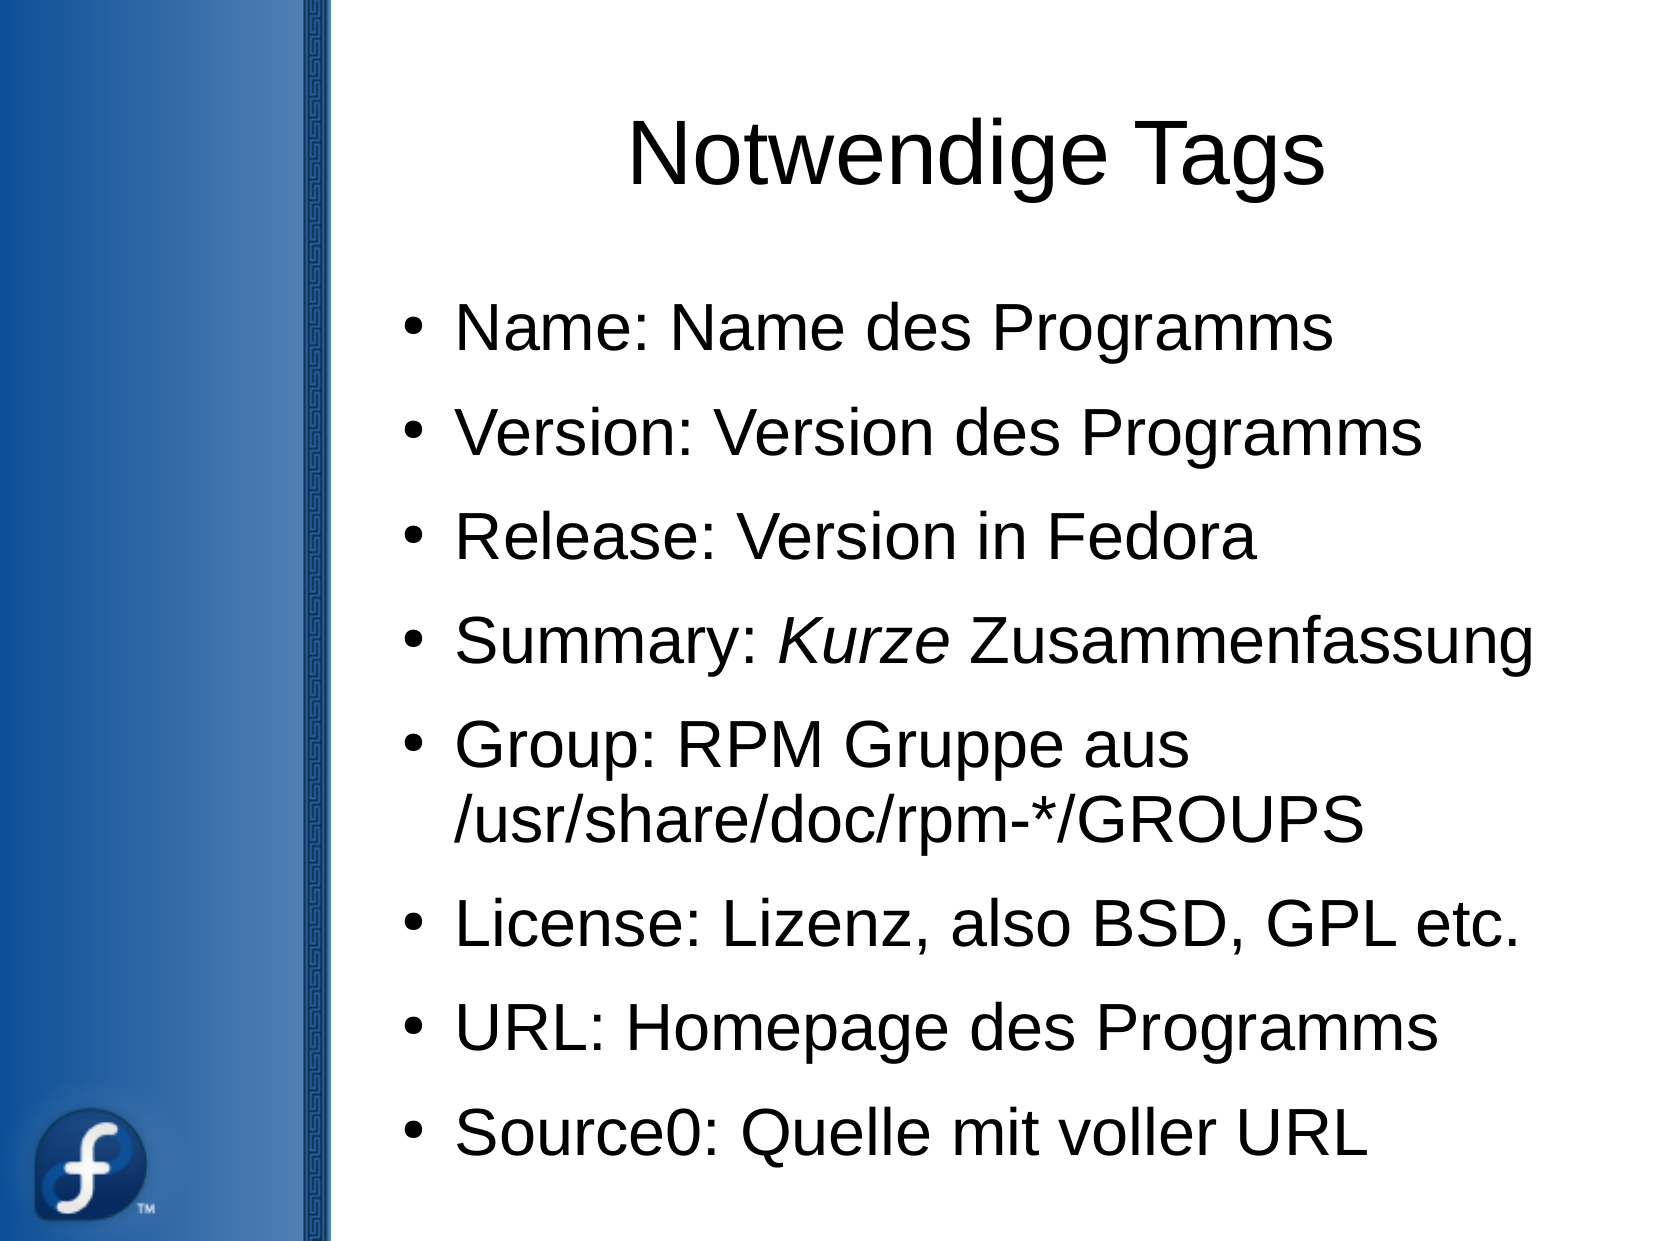

# Notwendige Tags
Name: Name des Programms
Version: Version des Programms
Release: Version in Fedora
Summary: Kurze Zusammenfassung
Group: RPM Gruppe aus /usr/share/doc/rpm-*/GROUPS
License: Lizenz, also BSD, GPL etc.
URL: Homepage des Programms
Source0: Quelle mit voller URL